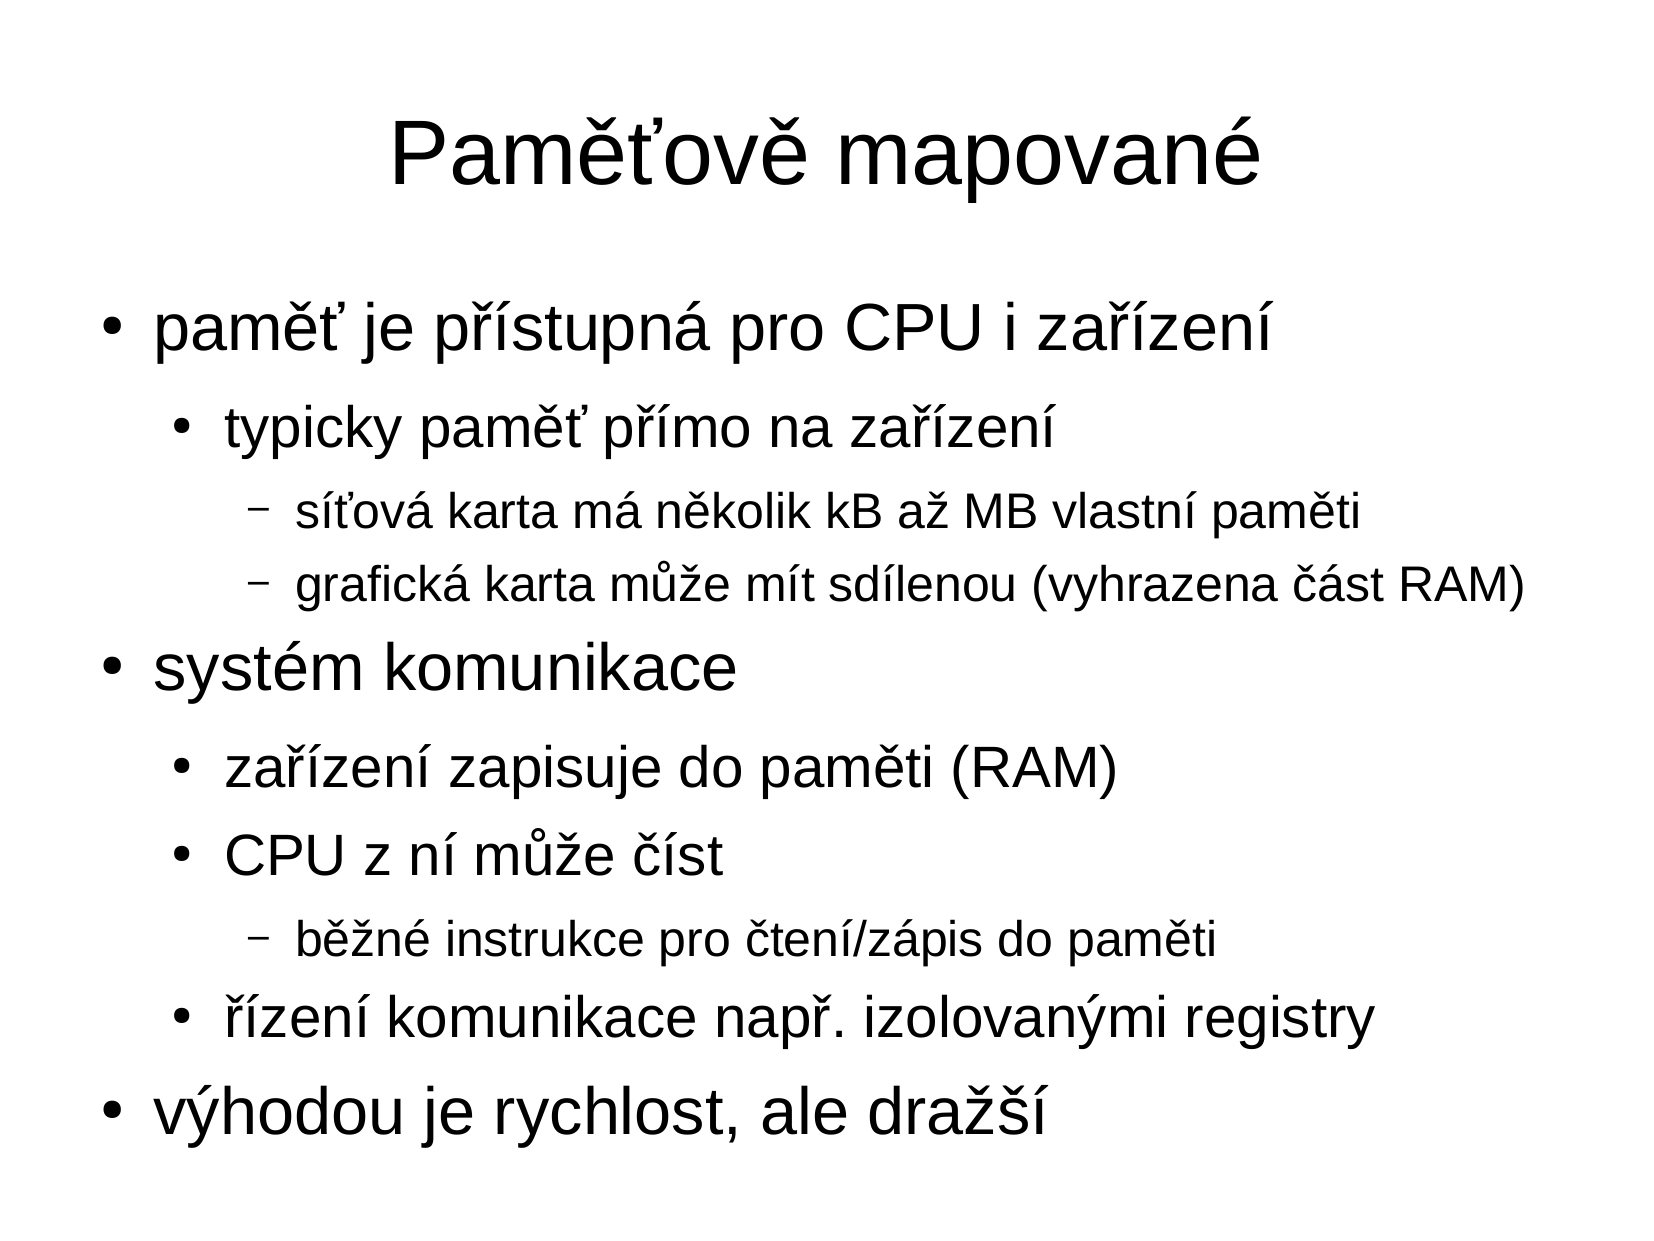

# Paměťově mapované
paměť je přístupná pro CPU i zařízení
typicky paměť přímo na zařízení
síťová karta má několik kB až MB vlastní paměti
grafická karta může mít sdílenou (vyhrazena část RAM)
systém komunikace
zařízení zapisuje do paměti (RAM)
CPU z ní může číst
běžné instrukce pro čtení/zápis do paměti
řízení komunikace např. izolovanými registry
výhodou je rychlost, ale dražší